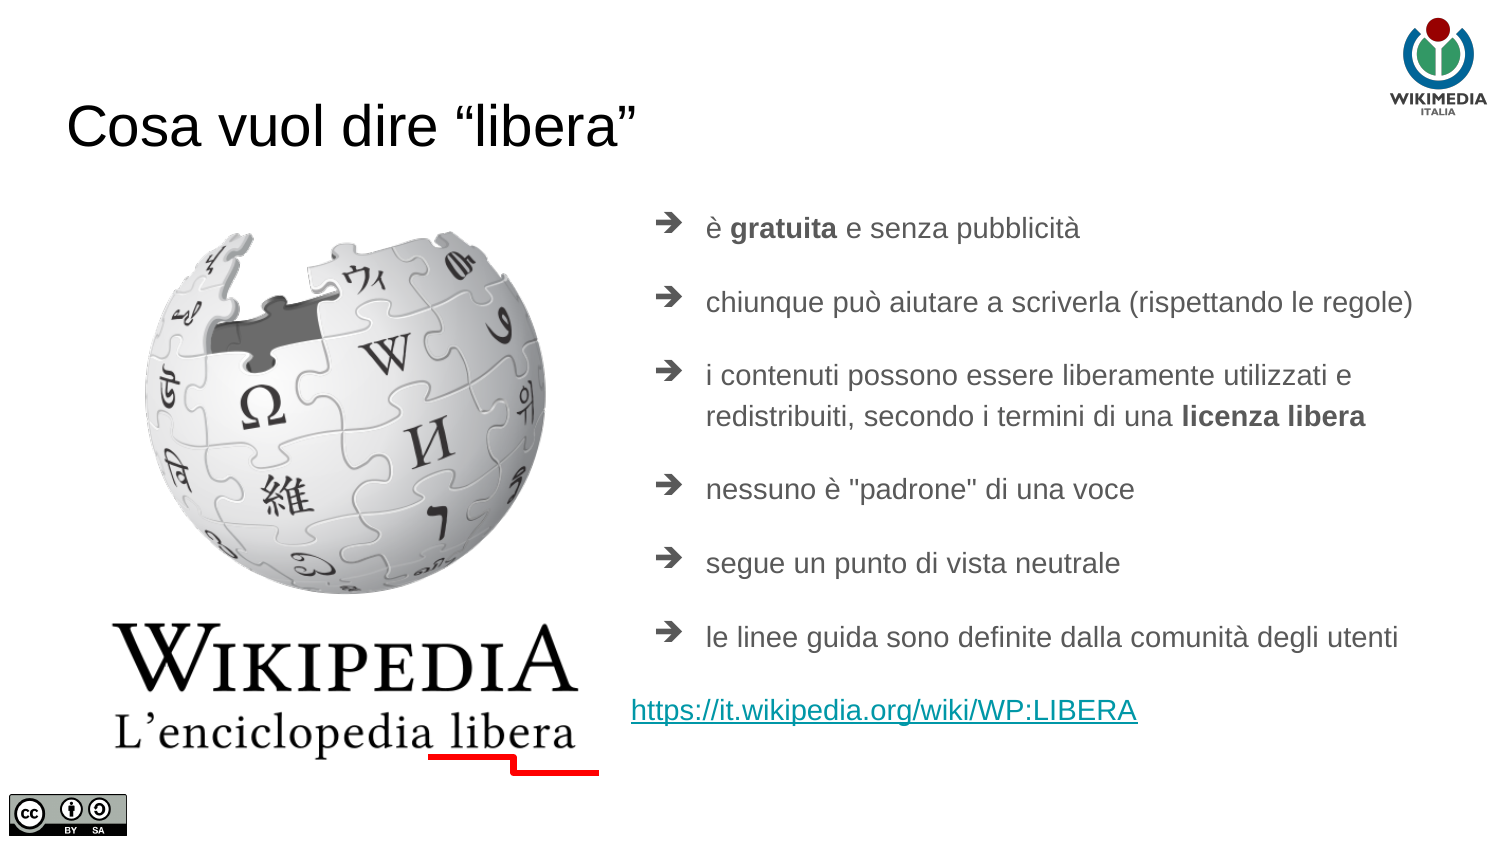

# Cosa vuol dire “libera”
è gratuita e senza pubblicità
chiunque può aiutare a scriverla (rispettando le regole)
i contenuti possono essere liberamente utilizzati e redistribuiti, secondo i termini di una licenza libera
nessuno è "padrone" di una voce
segue un punto di vista neutrale
le linee guida sono definite dalla comunità degli utenti
https://it.wikipedia.org/wiki/WP:LIBERA